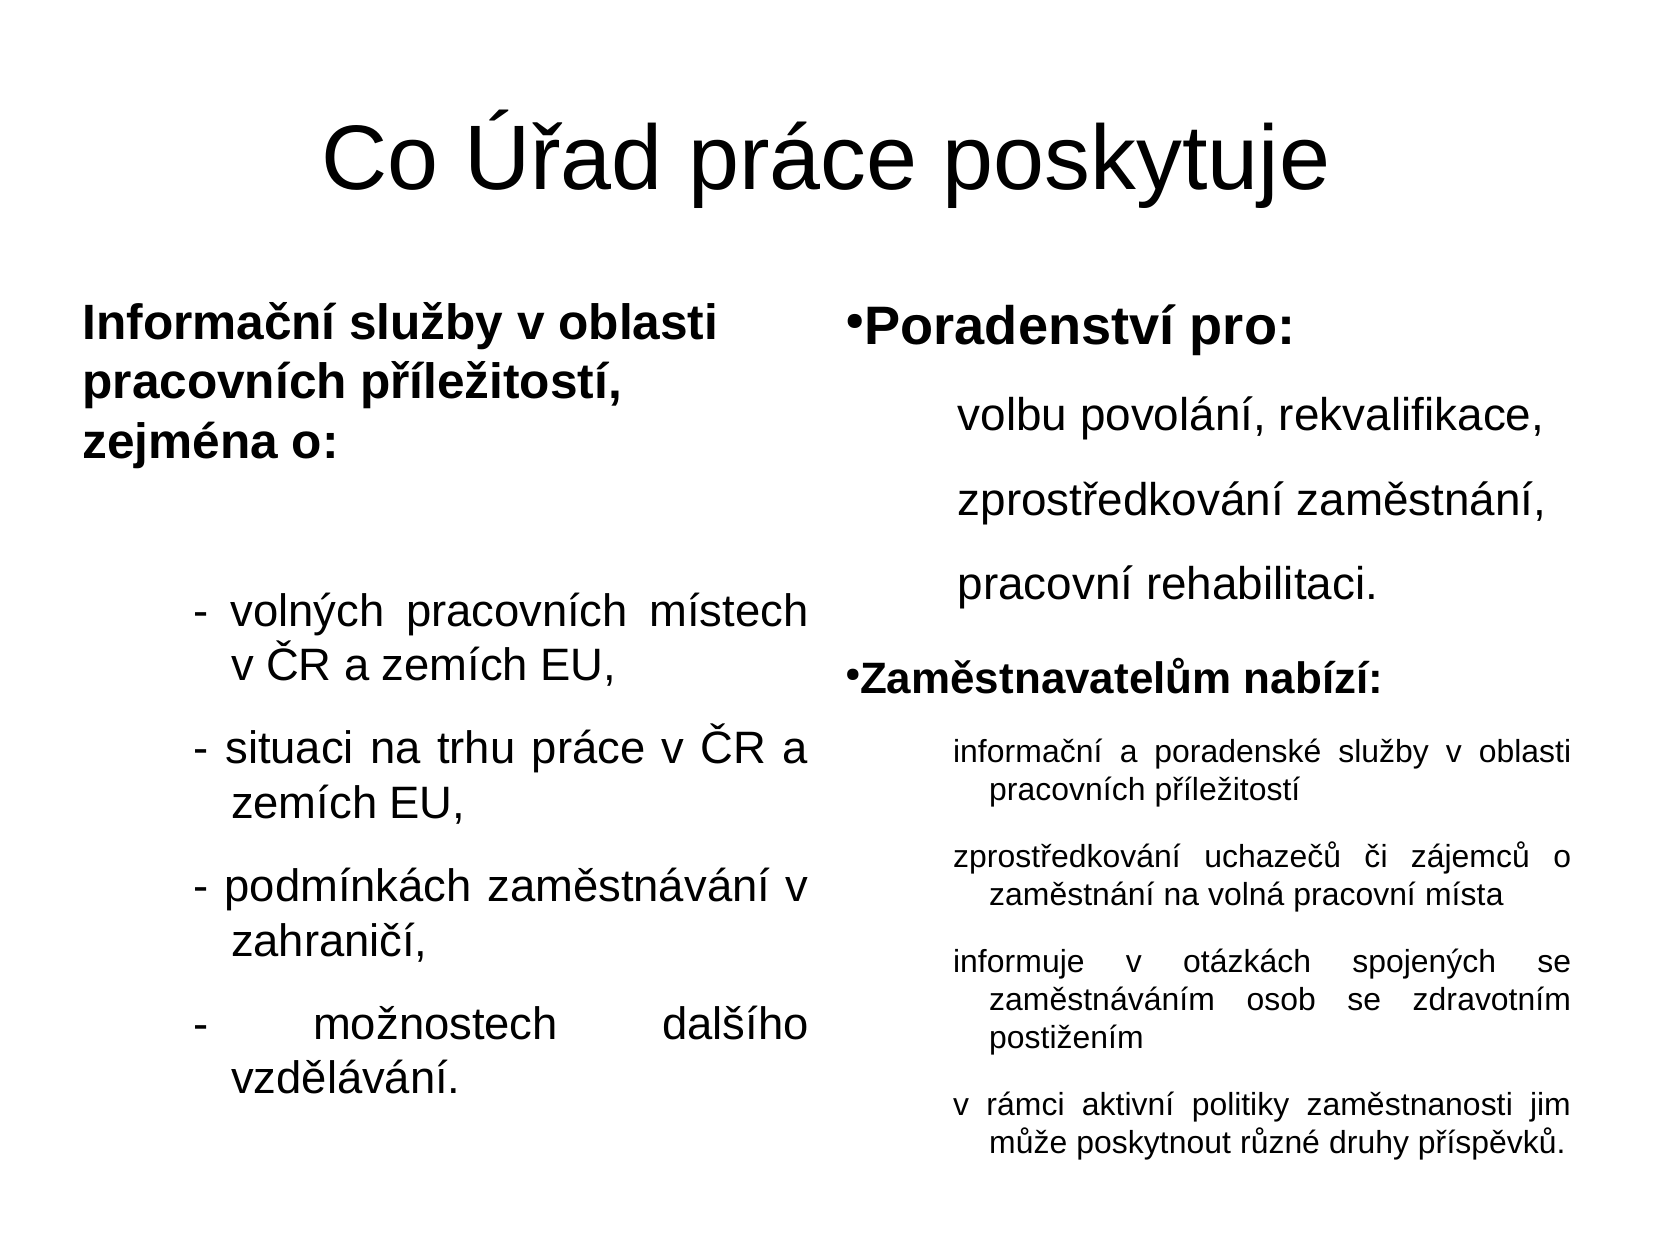

# Co Úřad práce poskytuje
Informační služby v oblasti pracovních příležitostí, zejména o:
- volných pracovních místech v ČR a zemích EU,
- situaci na trhu práce v ČR a zemích EU,
- podmínkách zaměstnávání v zahraničí,
- možnostech dalšího vzdělávání.
Poradenství pro:
volbu povolání, rekvalifikace,
zprostředkování zaměstnání,
pracovní rehabilitaci.
Zaměstnavatelům nabízí:
informační a poradenské služby v oblasti pracovních příležitostí
zprostředkování uchazečů či zájemců o zaměstnání na volná pracovní místa
informuje v otázkách spojených se zaměstnáváním osob se zdravotním postižením
v rámci aktivní politiky zaměstnanosti jim může poskytnout různé druhy příspěvků.